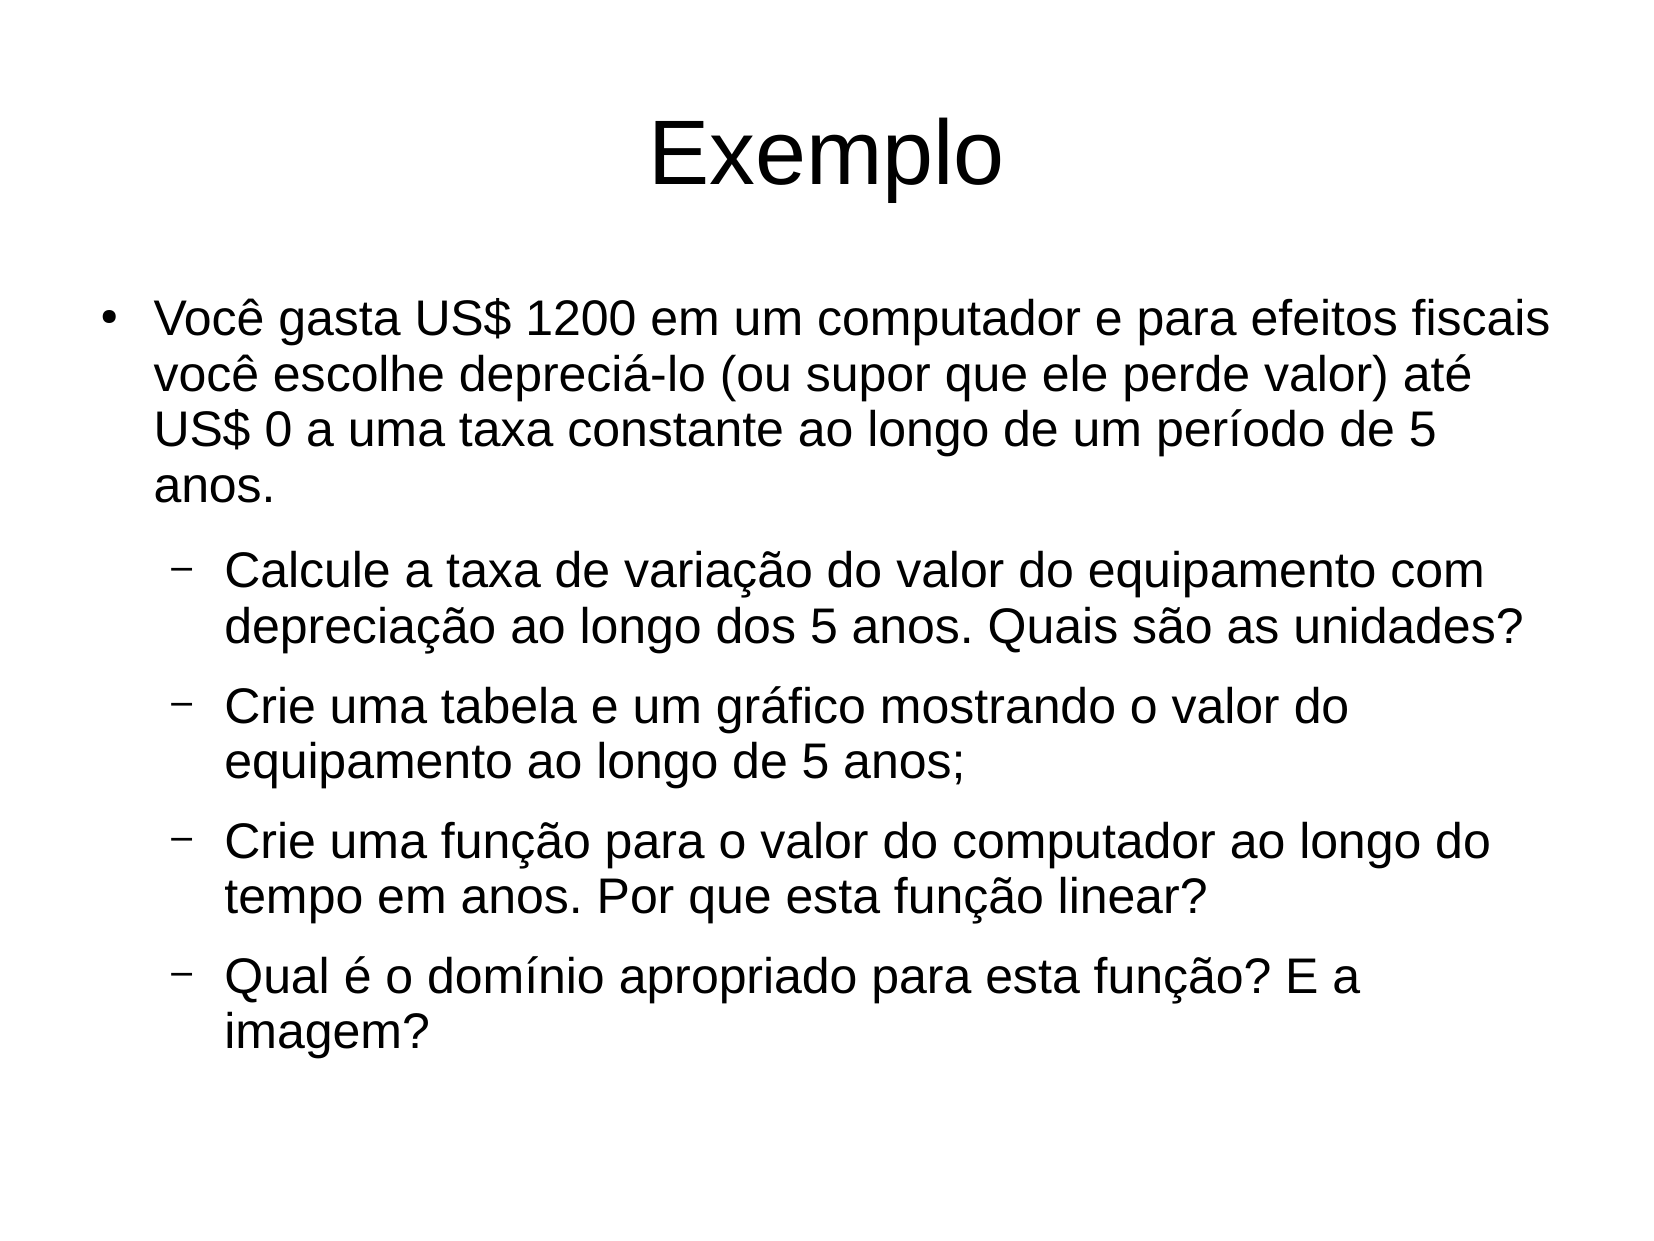

# Exemplo
Você gasta US$ 1200 em um computador e para efeitos fiscais você escolhe depreciá-lo (ou supor que ele perde valor) até US$ 0 a uma taxa constante ao longo de um período de 5 anos.
Calcule a taxa de variação do valor do equipamento com depreciação ao longo dos 5 anos. Quais são as unidades?
Crie uma tabela e um gráfico mostrando o valor do equipamento ao longo de 5 anos;
Crie uma função para o valor do computador ao longo do tempo em anos. Por que esta função linear?
Qual é o domínio apropriado para esta função? E a imagem?